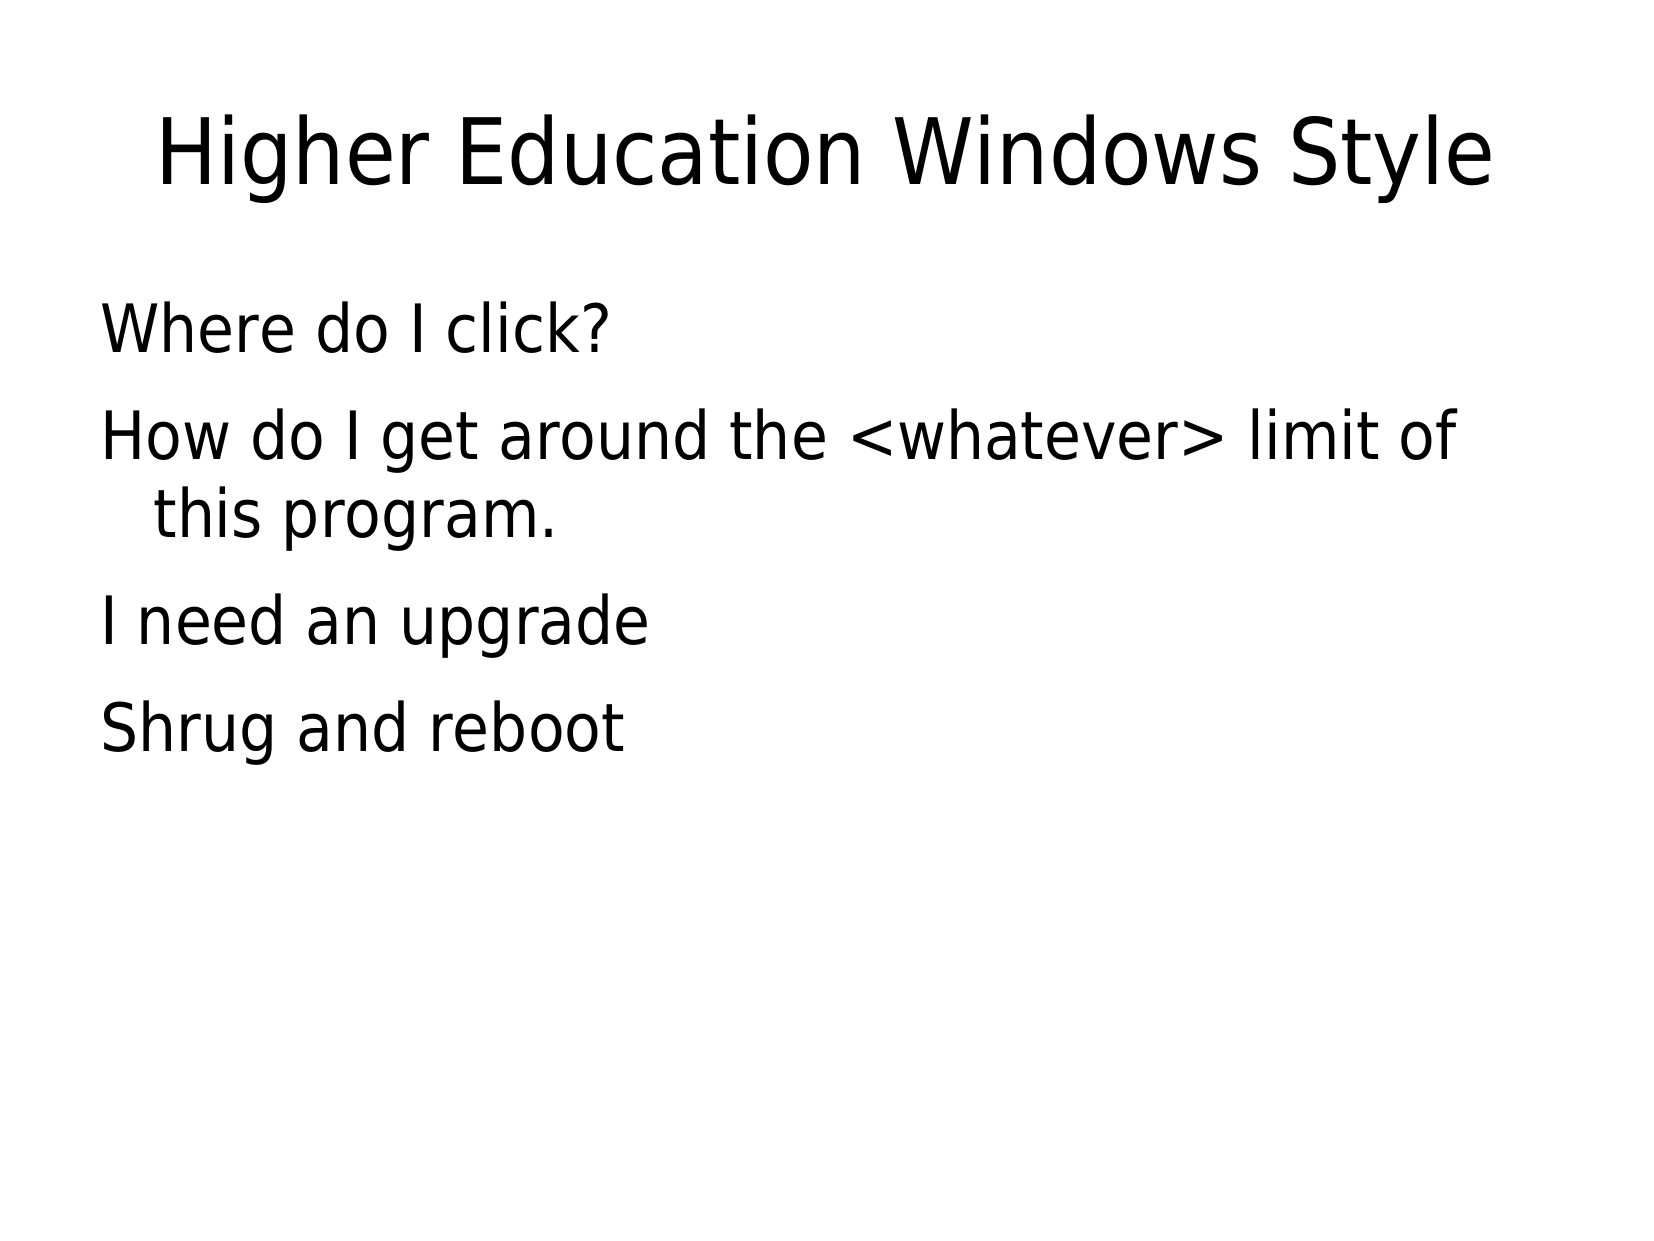

# Higher Education Windows Style
Where do I click?
How do I get around the <whatever> limit of this program.
I need an upgrade
Shrug and reboot